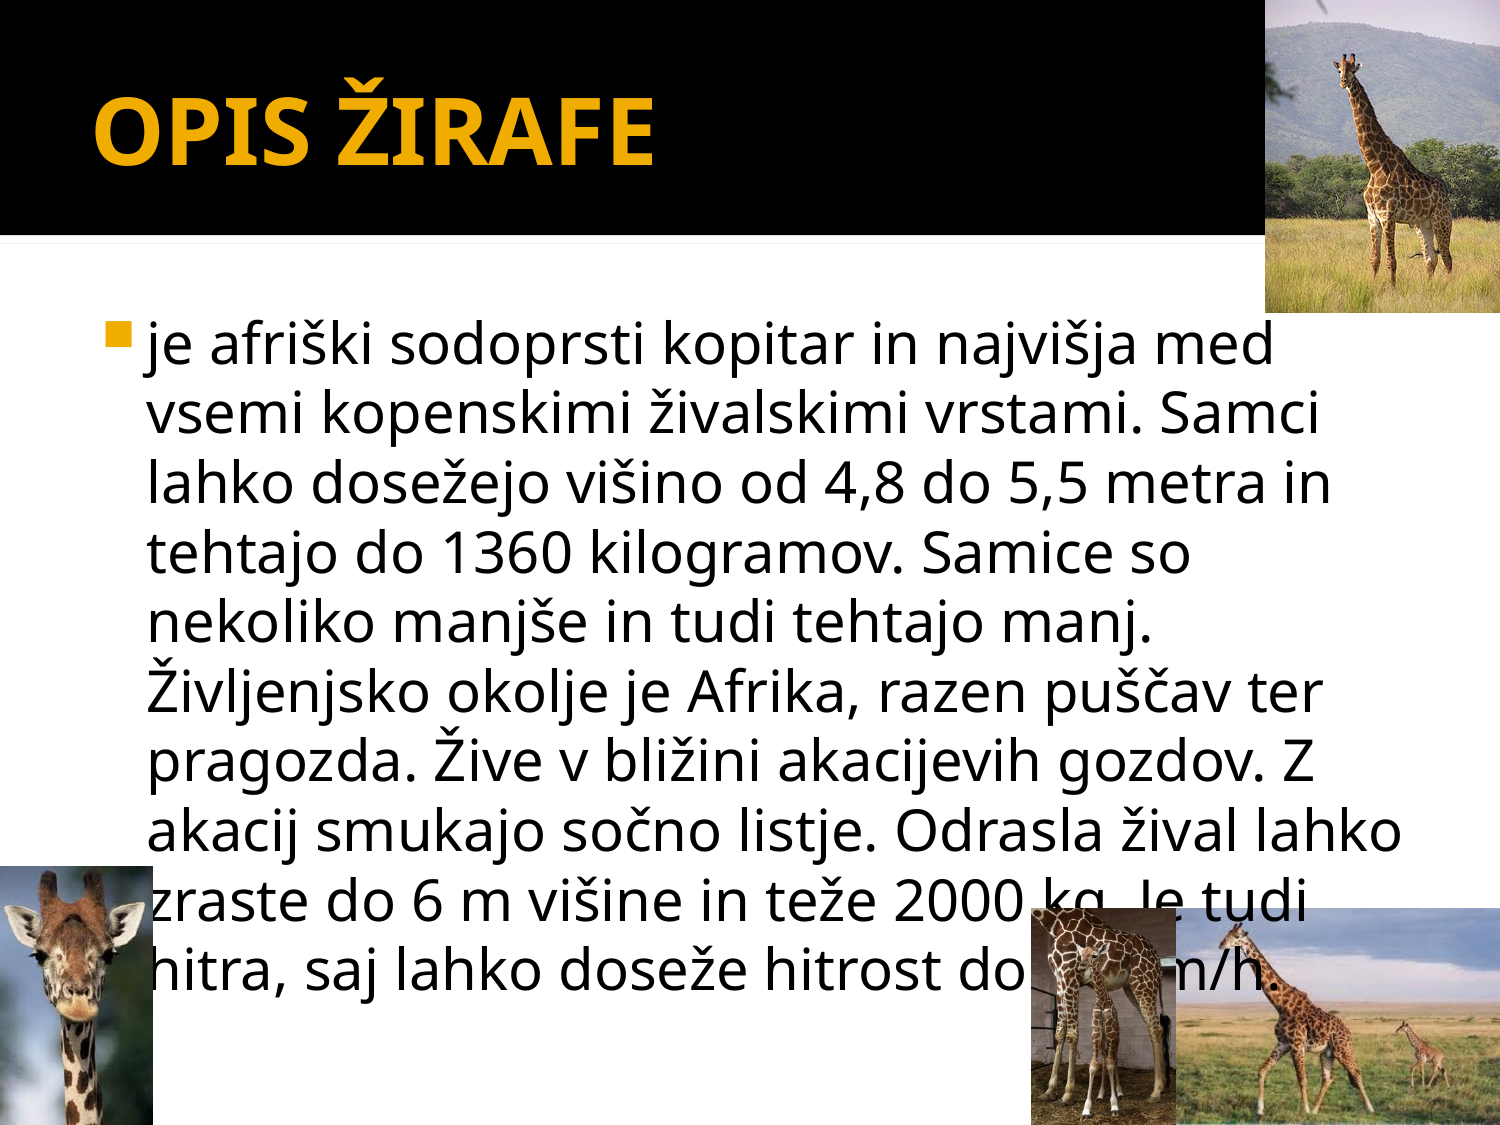

# OPIS ŽIRAFE
je afriški sodoprsti kopitar in najvišja med vsemi kopenskimi živalskimi vrstami. Samci lahko dosežejo višino od 4,8 do 5,5 metra in tehtajo do 1360 kilogramov. Samice so nekoliko manjše in tudi tehtajo manj. Življenjsko okolje je Afrika, razen puščav ter pragozda. Žive v bližini akacijevih gozdov. Z akacij smukajo sočno listje. Odrasla žival lahko zraste do 6 m višine in teže 2000 kg. Je tudi hitra, saj lahko doseže hitrost do 50 km/h.